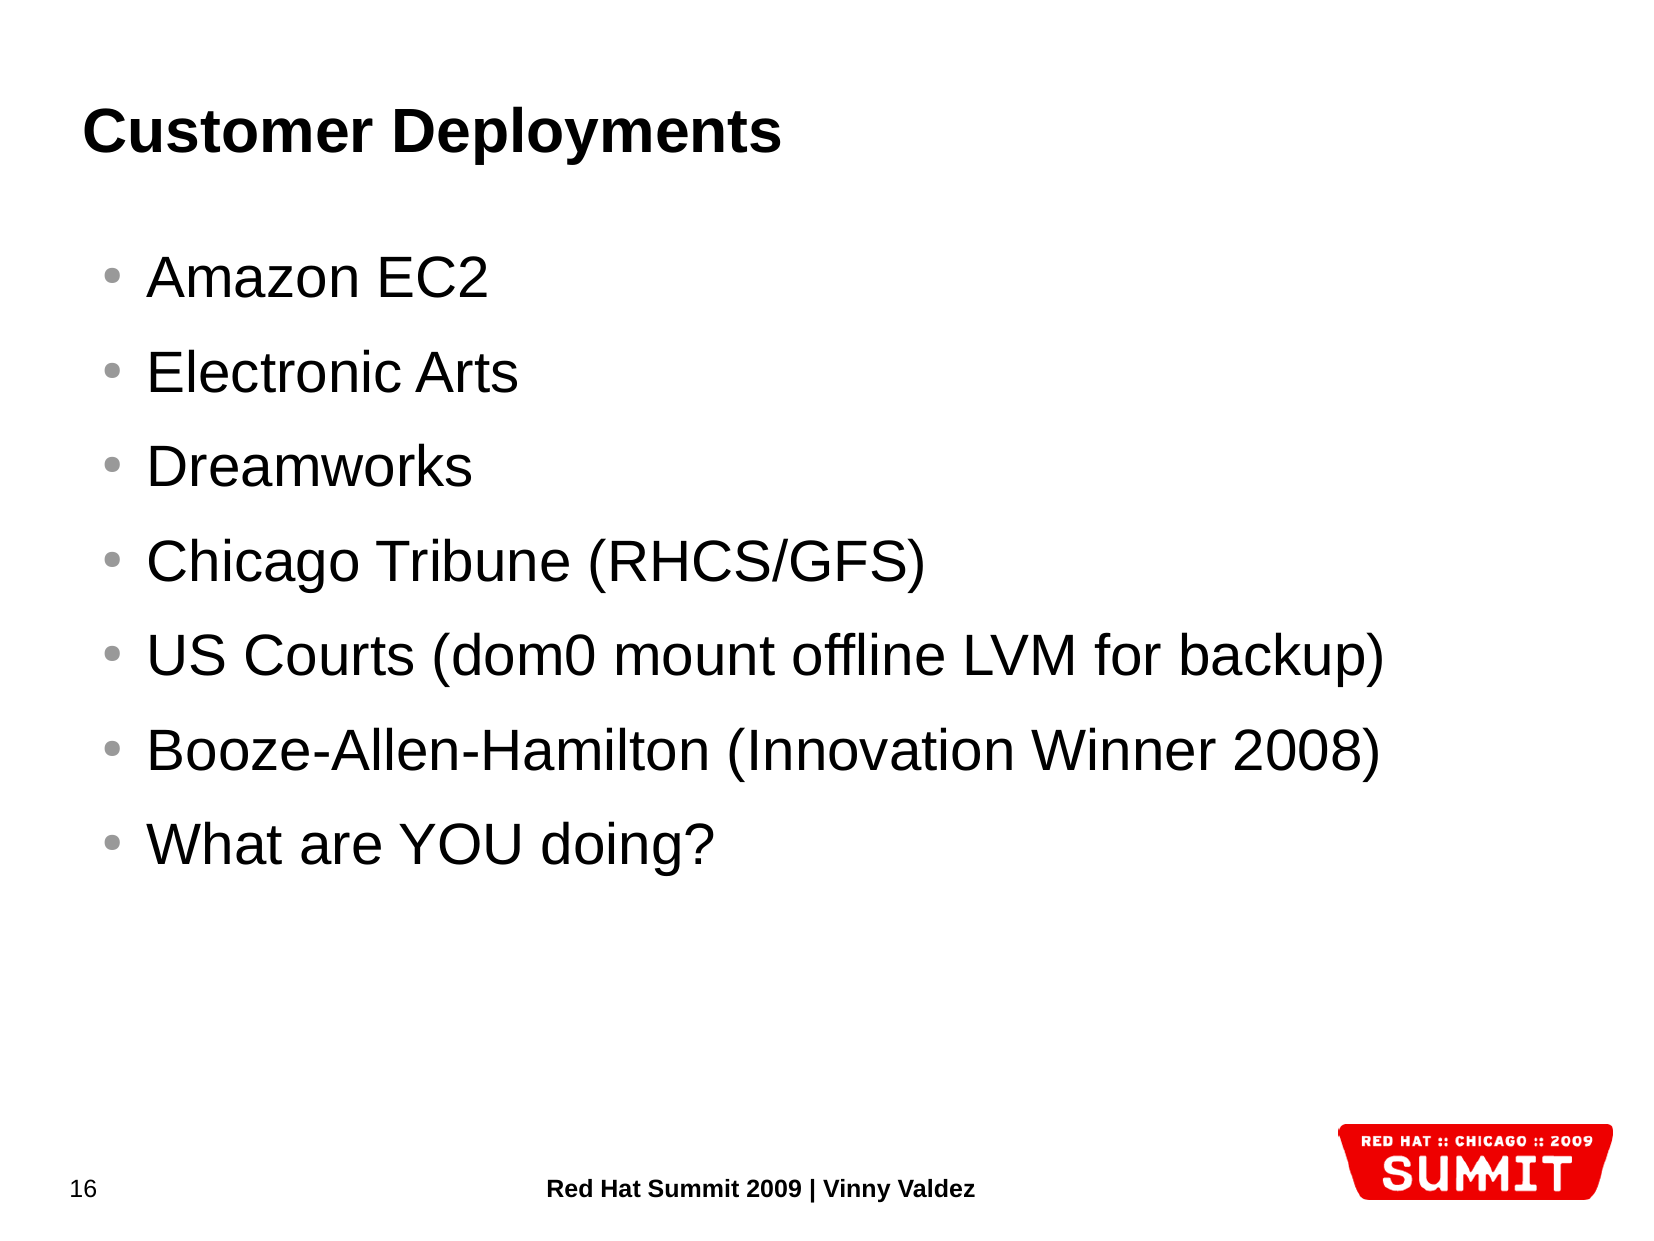

# Customer Deployments
Amazon EC2
Electronic Arts
Dreamworks
Chicago Tribune (RHCS/GFS)
US Courts (dom0 mount offline LVM for backup)
Booze-Allen-Hamilton (Innovation Winner 2008)
What are YOU doing?